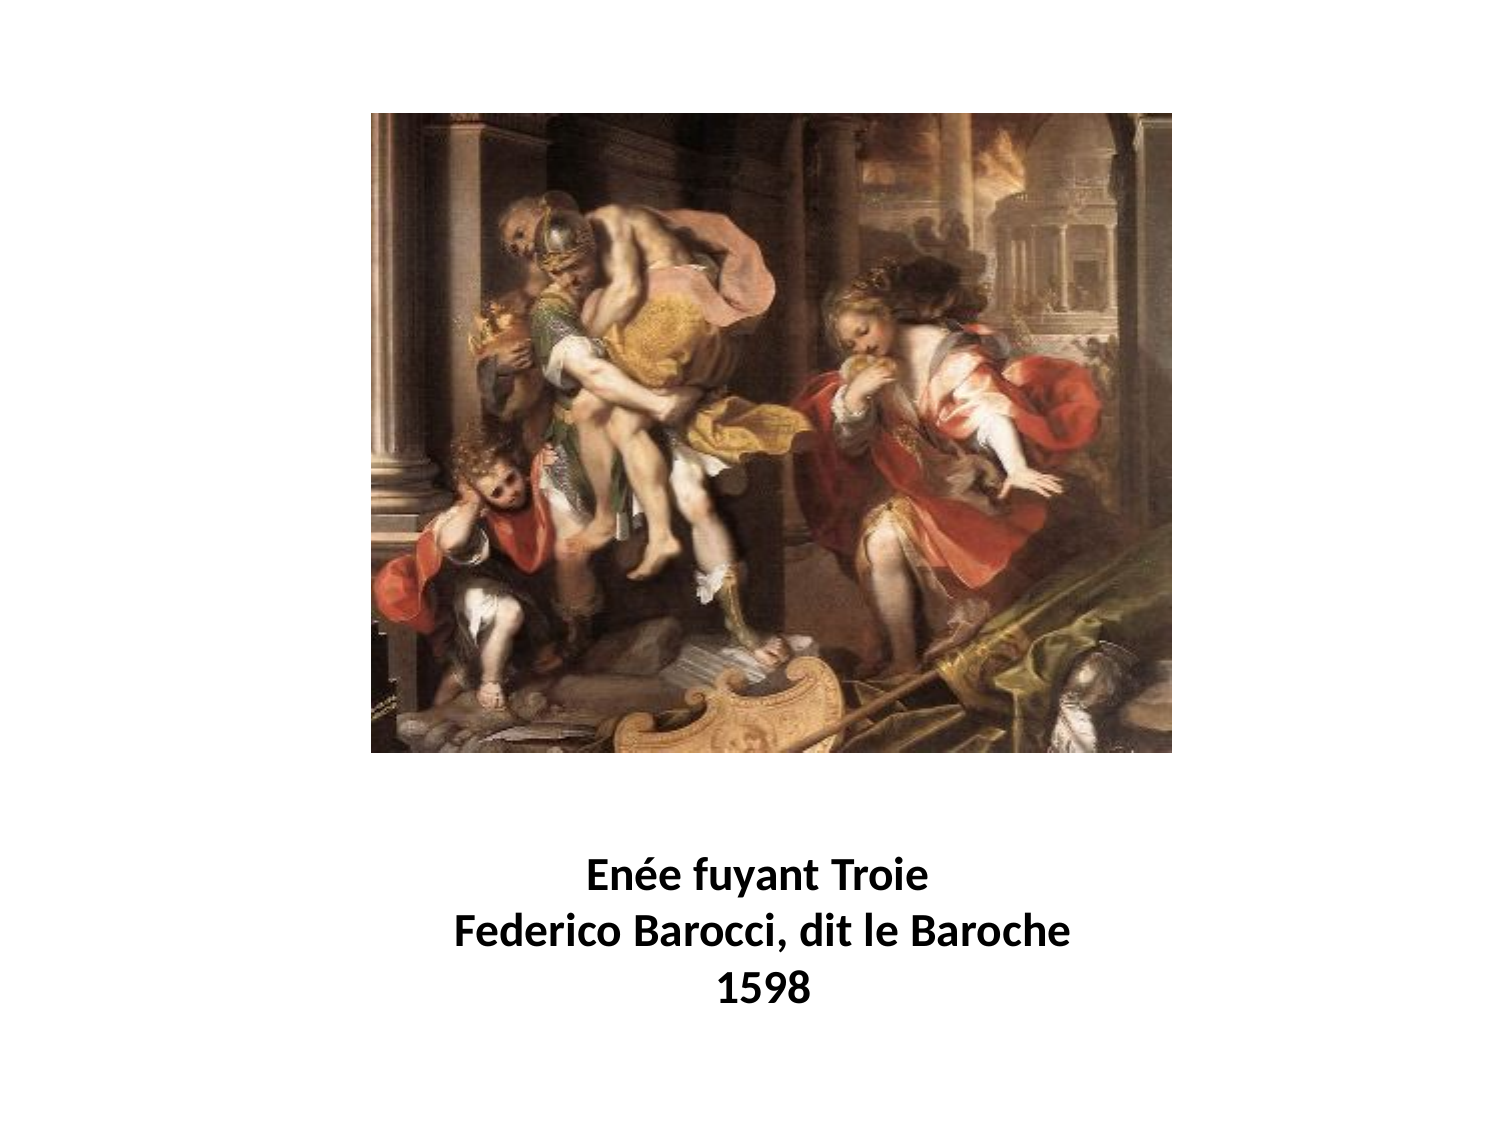

# Enée fuyant Troie Federico Barocci, dit le Baroche 1598